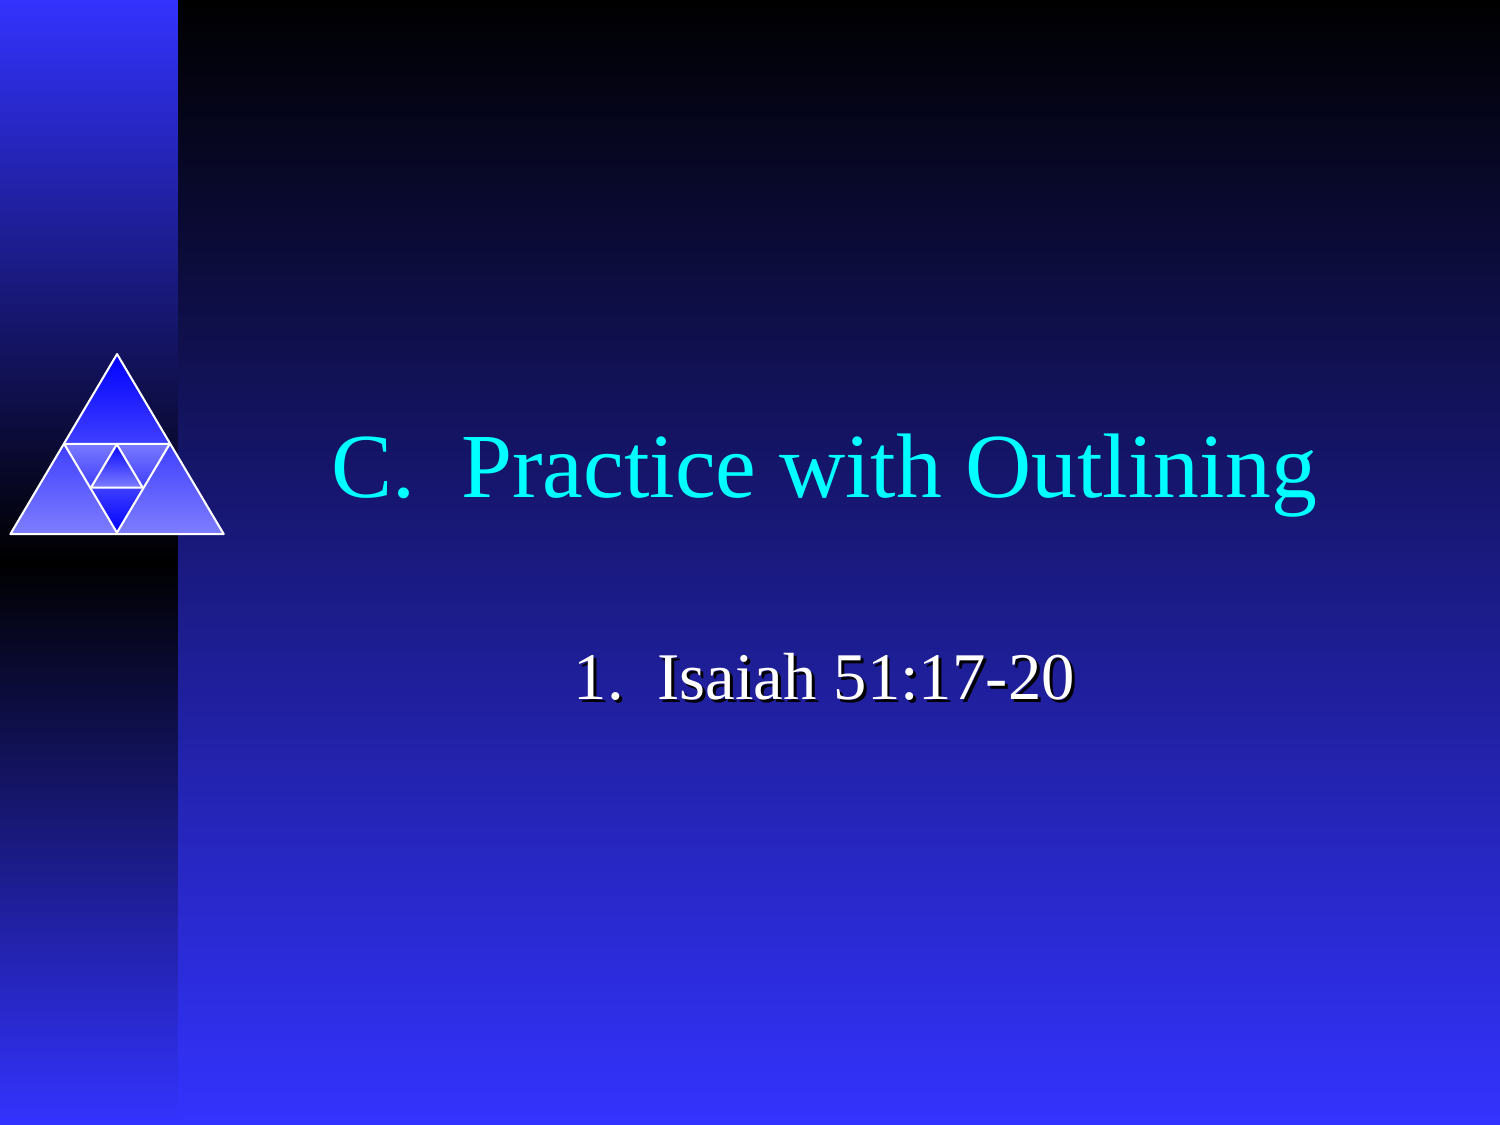

# C. Practice with Outlining
1. Isaiah 51:17-20